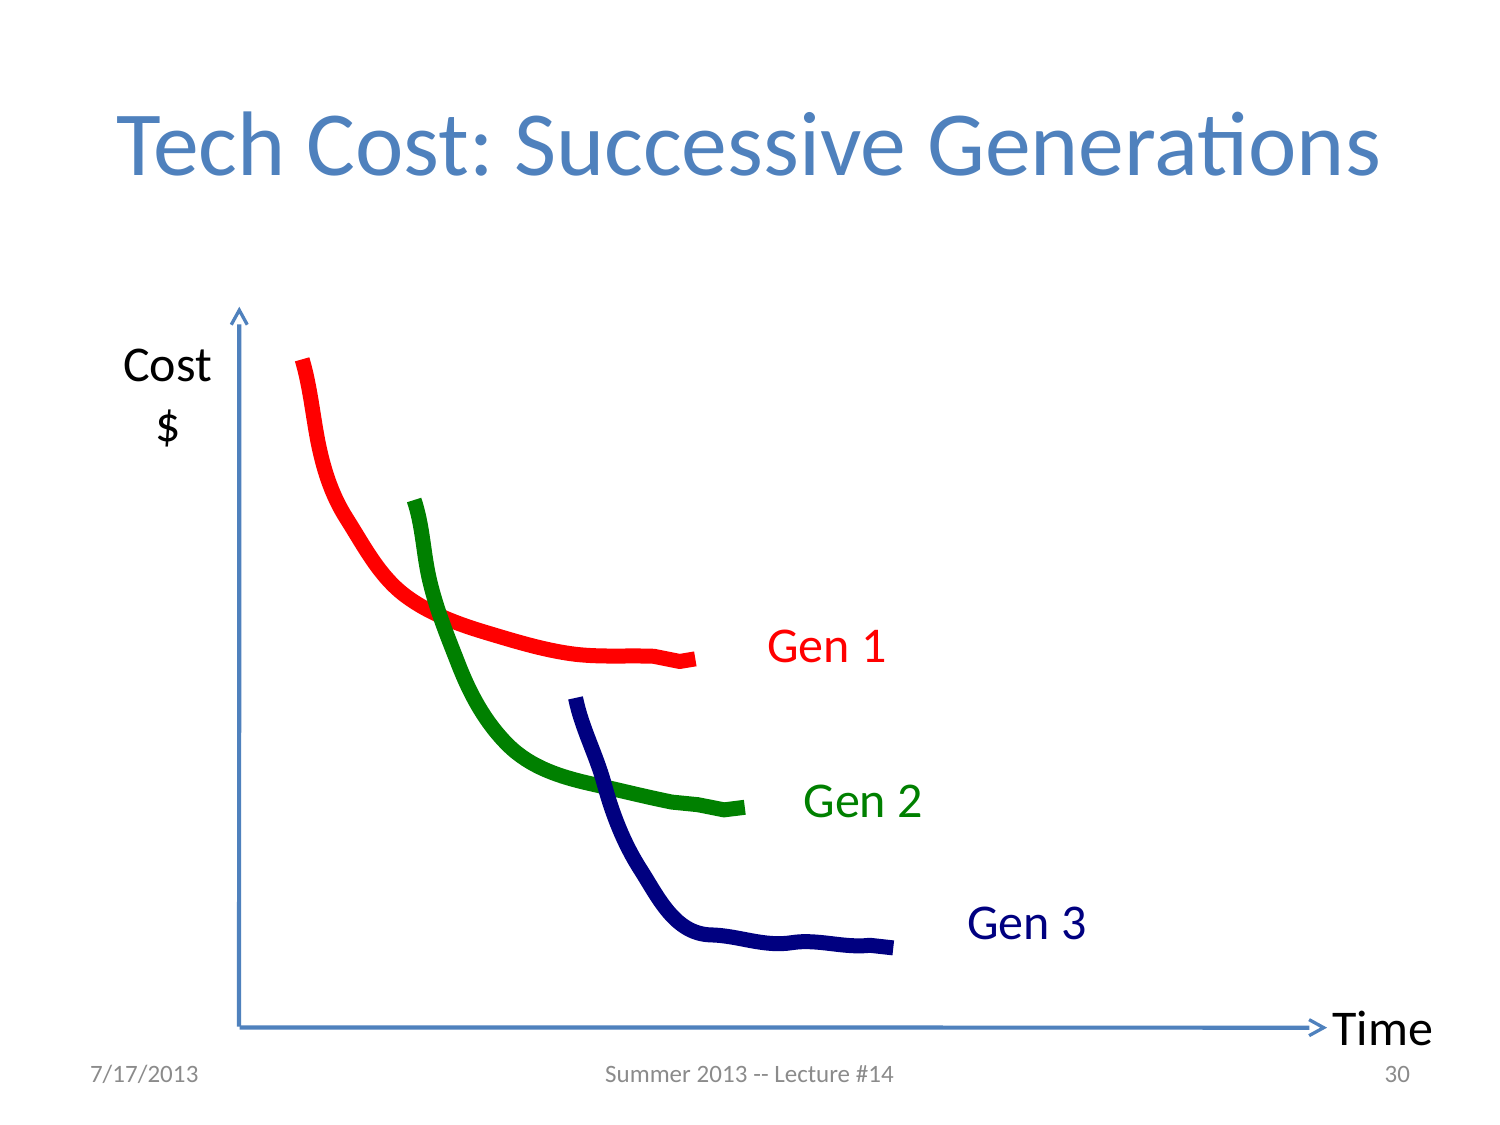

# Tech Cost: Successive Generations
Cost
$
Gen 1
Gen 2
Gen 3
Time
7/17/2013
Summer 2013 -- Lecture #14